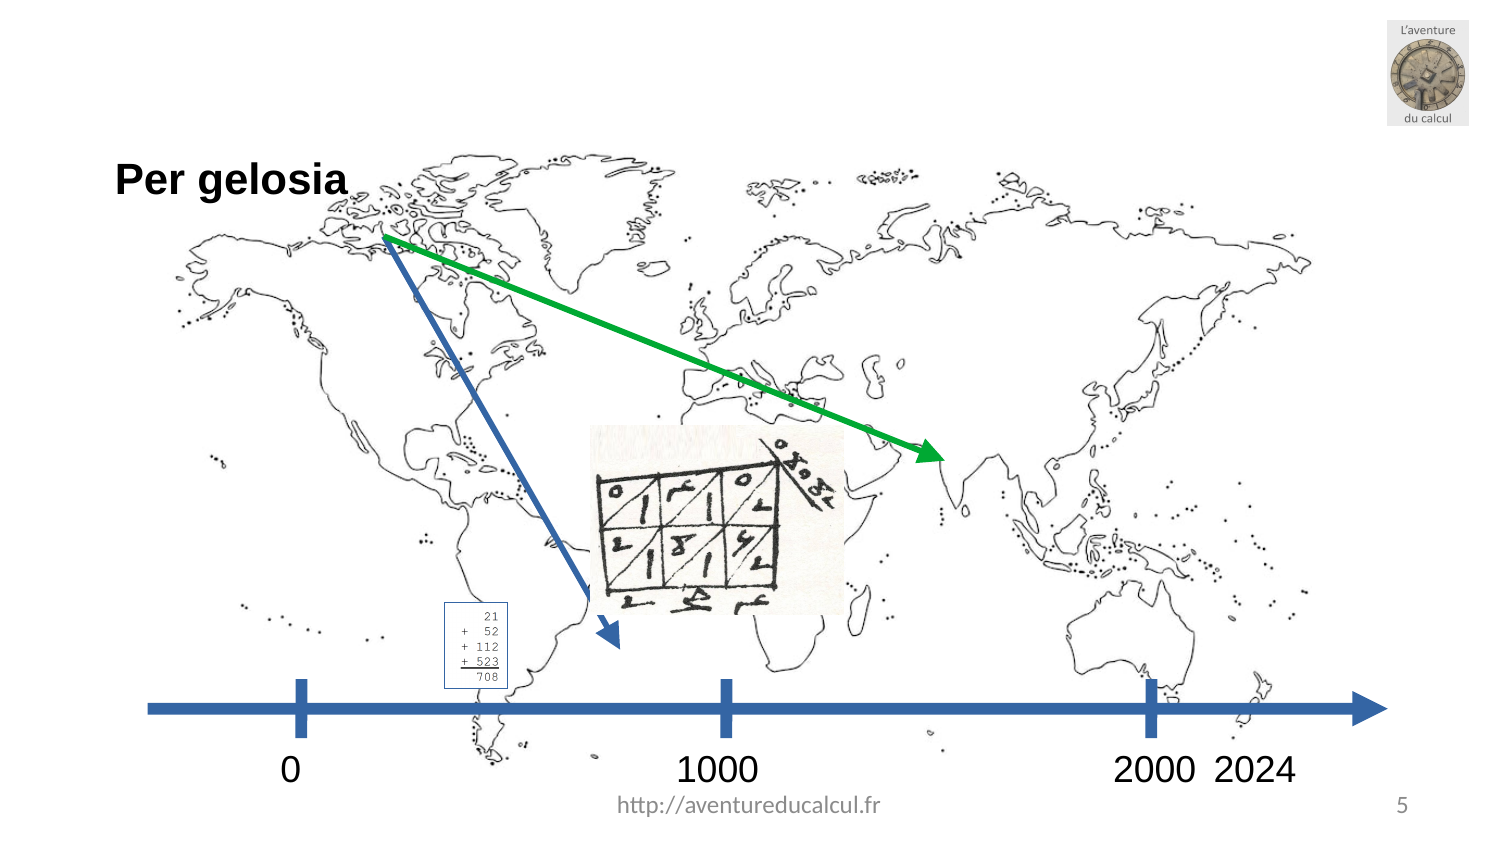

Per gelosia
0
1000
2000
2024
http://aventureducalcul.fr